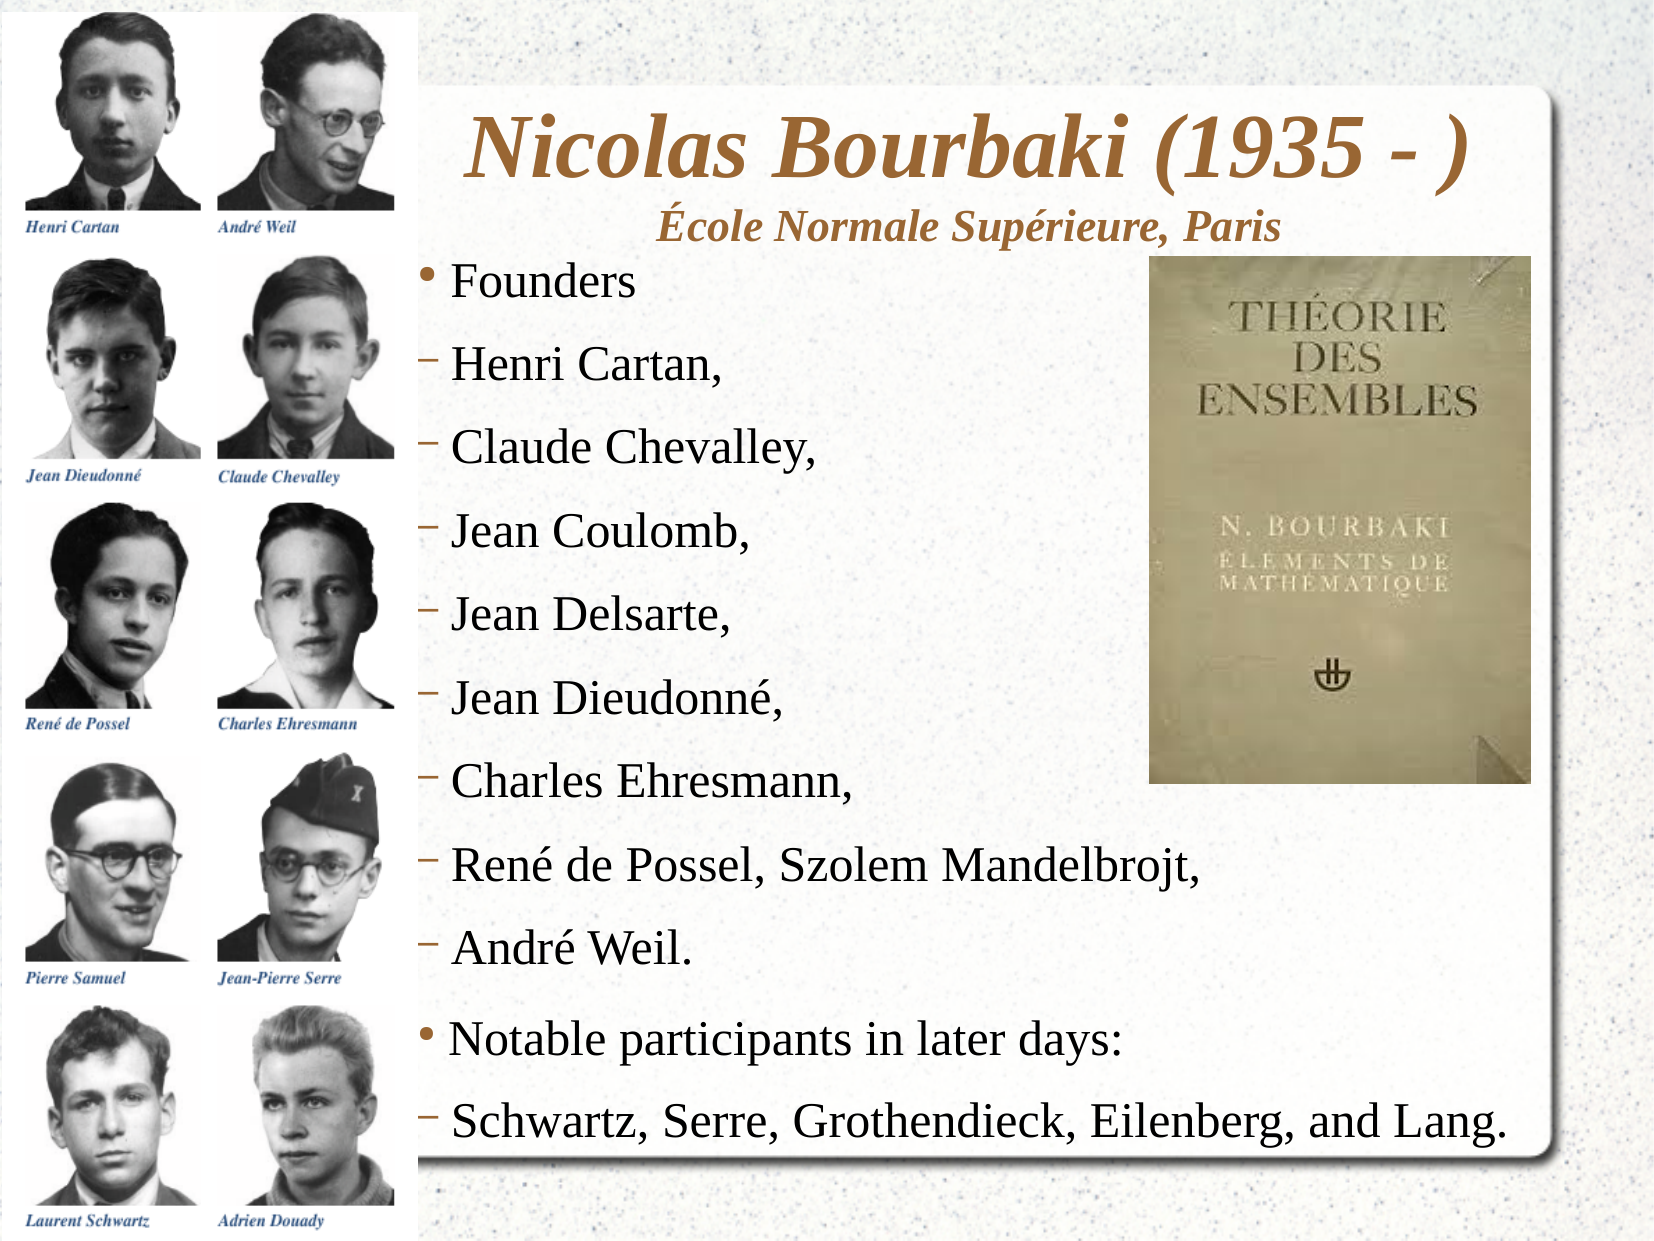

# Nicolas Bourbaki (1935 - ) École Normale Supérieure, Paris
 Founders
 Henri Cartan,
 Claude Chevalley,
 Jean Coulomb,
 Jean Delsarte,
 Jean Dieudonné,
 Charles Ehresmann,
 René de Possel, Szolem Mandelbrojt,
 André Weil.
 Notable participants in later days:
 Schwartz, Serre, Grothendieck, Eilenberg, and Lang.